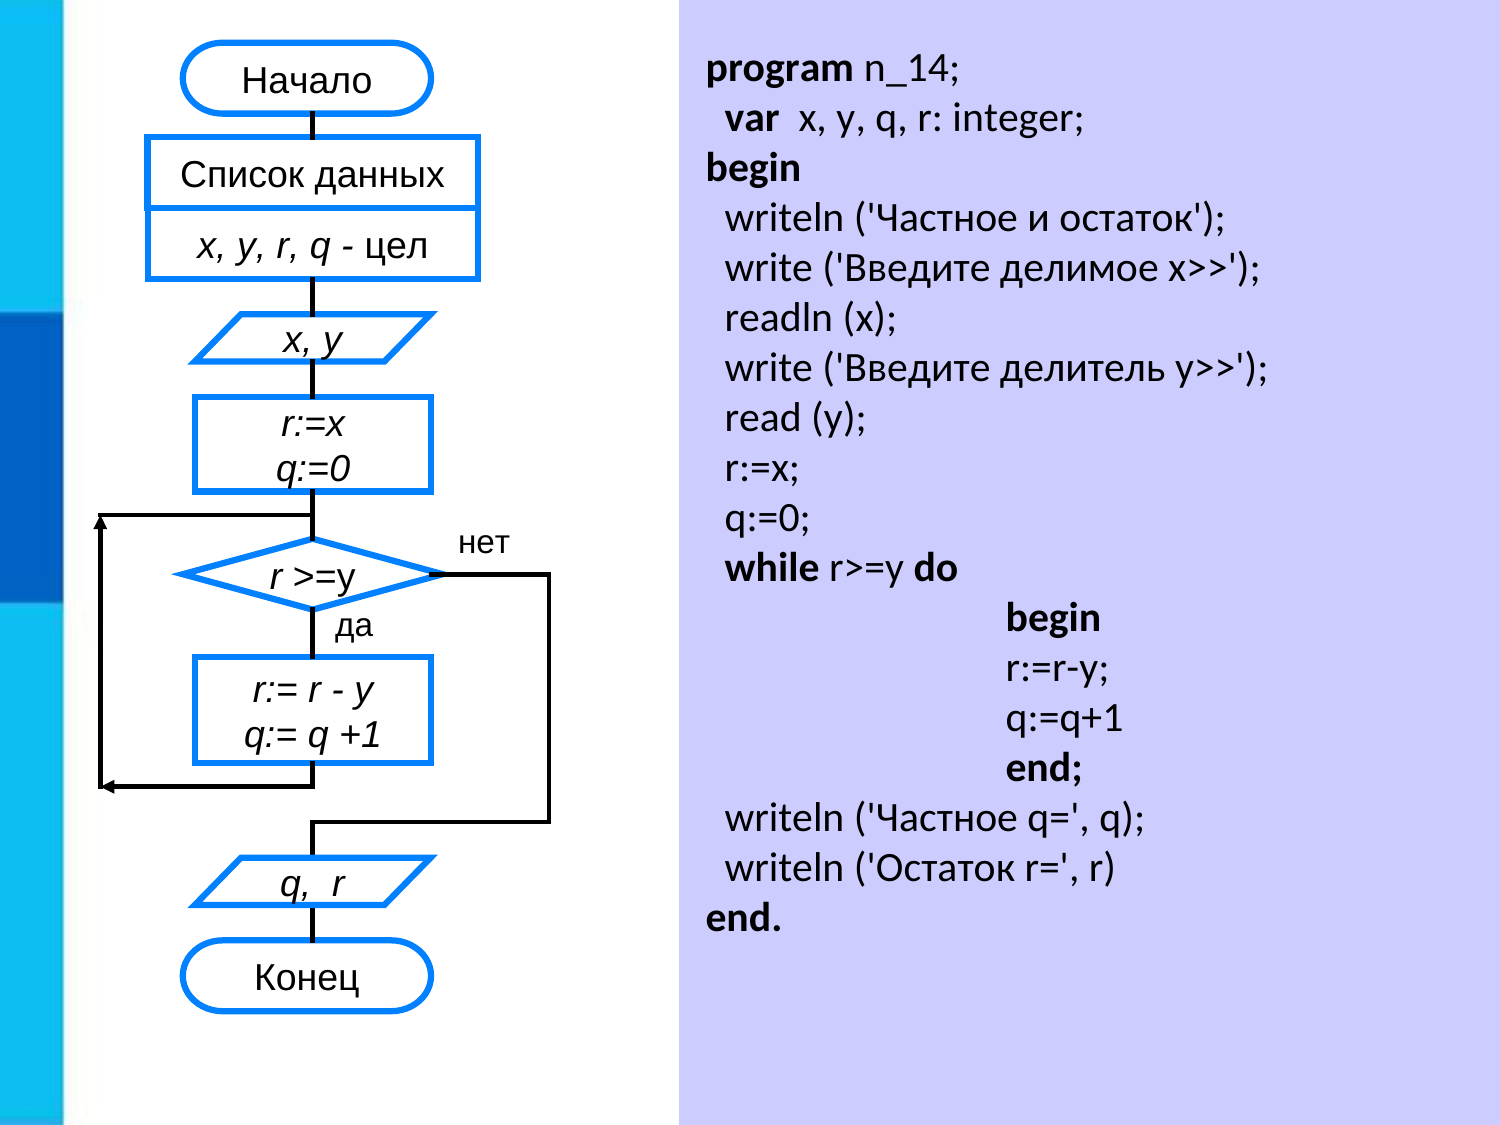

program n_14;
 var x, y, q, r: integer;
begin
 writeln ('Частное и остаток');
 write ('Введите делимое x>>');
 readln (x);
 write ('Введите делитель y>>');
 read (y);
 r:=x;
 q:=0;
 while r>=y do
 		begin
 		r:=r-y;
 		q:=q+1
 		end;
 writeln ('Частное q=', q);
 writeln ('Остаток r=', r)
end.
Начало
Список данных
x, y, r, q - цел
x, y
r:=x
q:=0
r >=у
r:= r - y
q:= q +1
q, r
Конец
нет
да